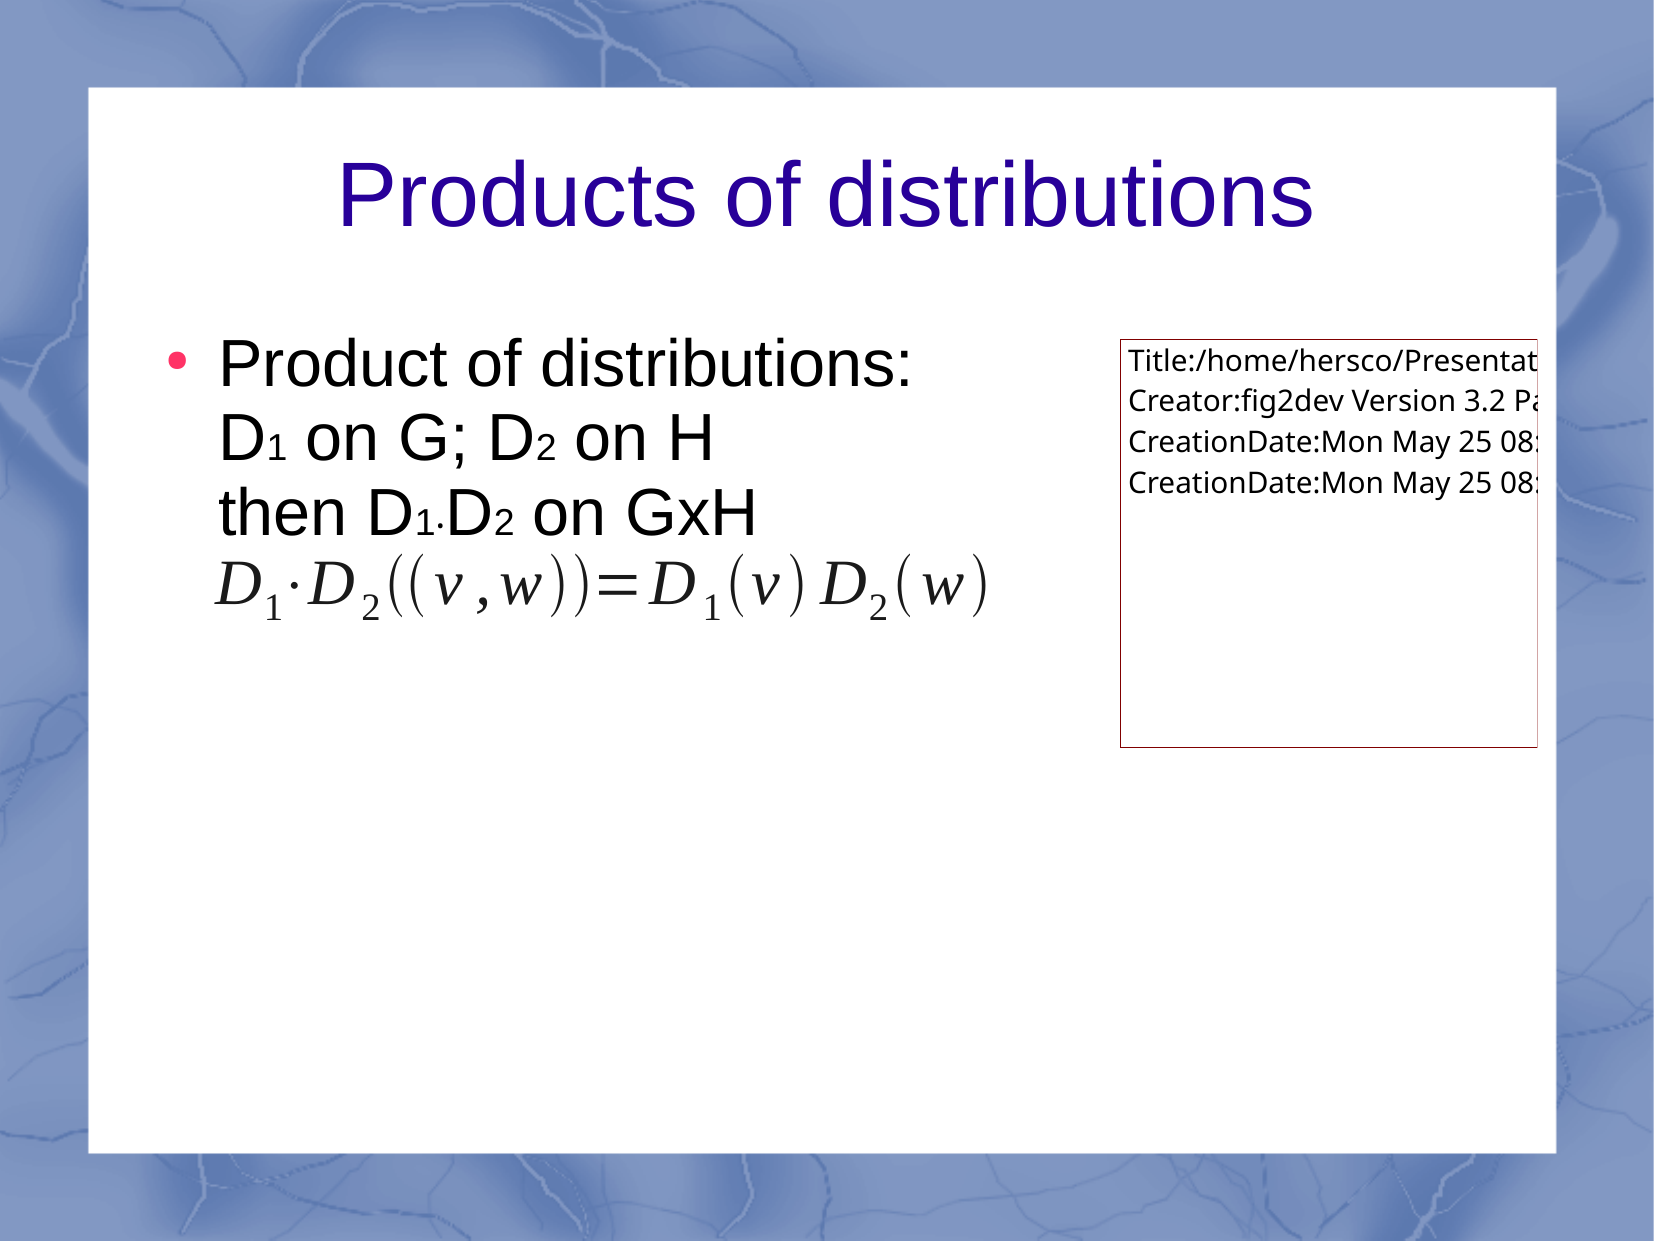

# Products of distributions
Product of distributions:
D1 on G; D2 on H
then D1‧D2 on GxH